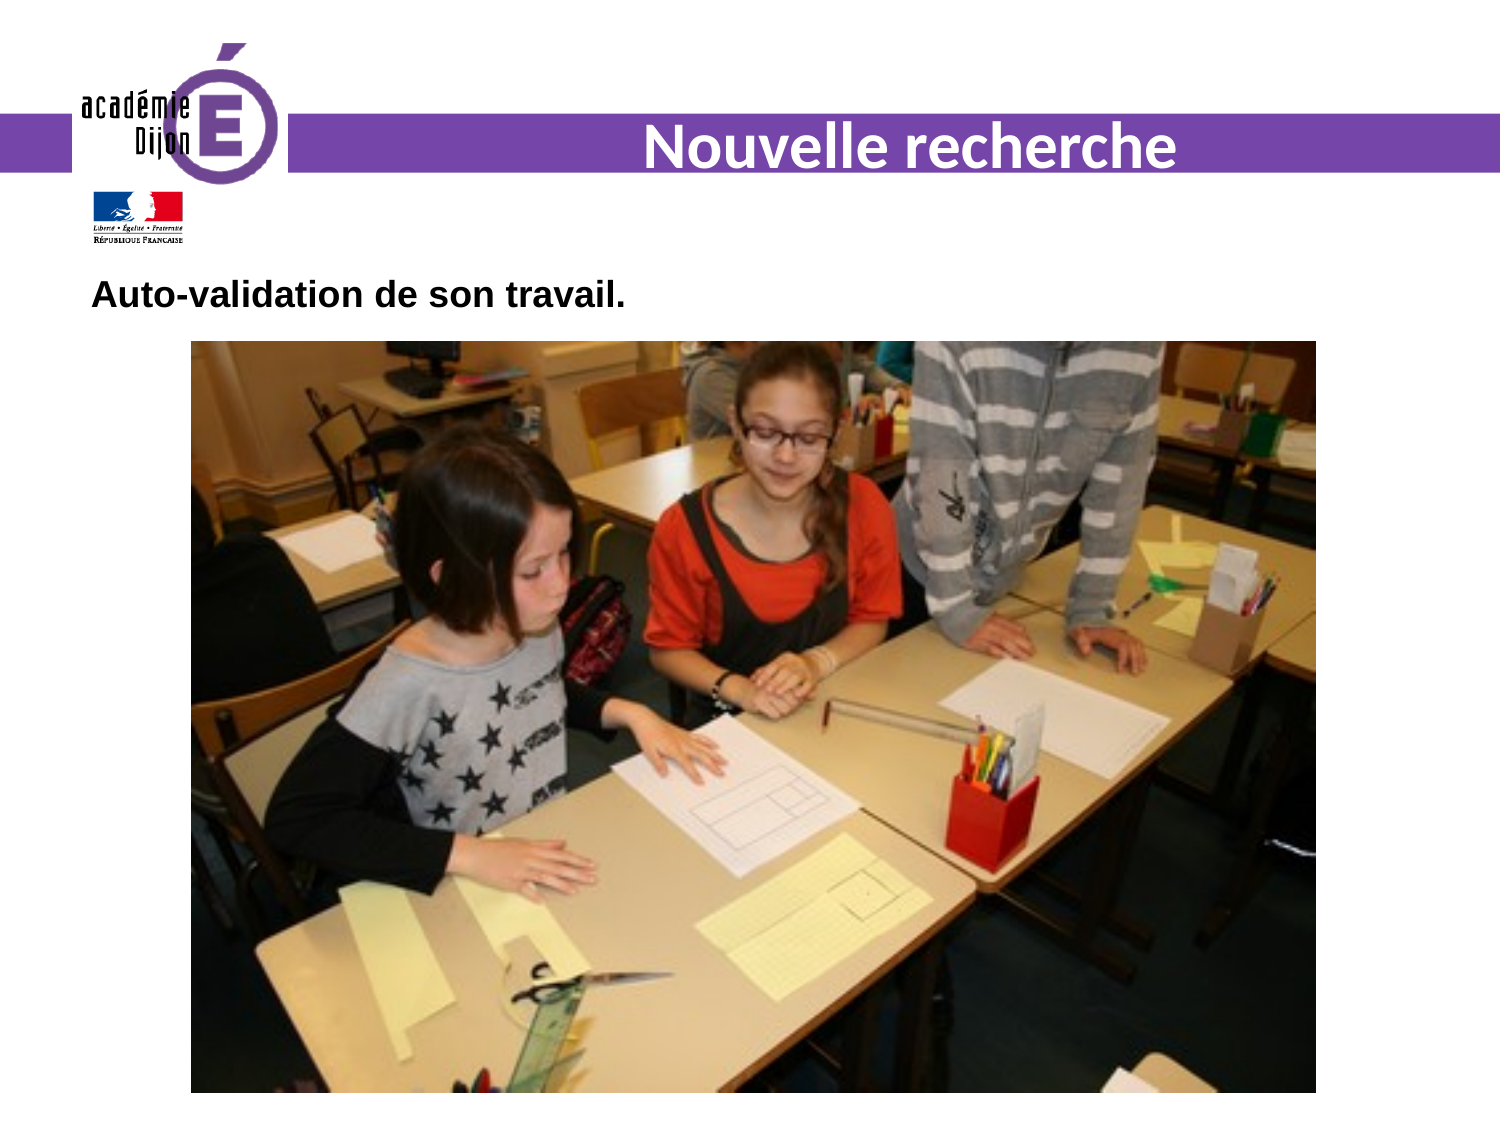

# Nouvelle recherche
Auto-validation de son travail.